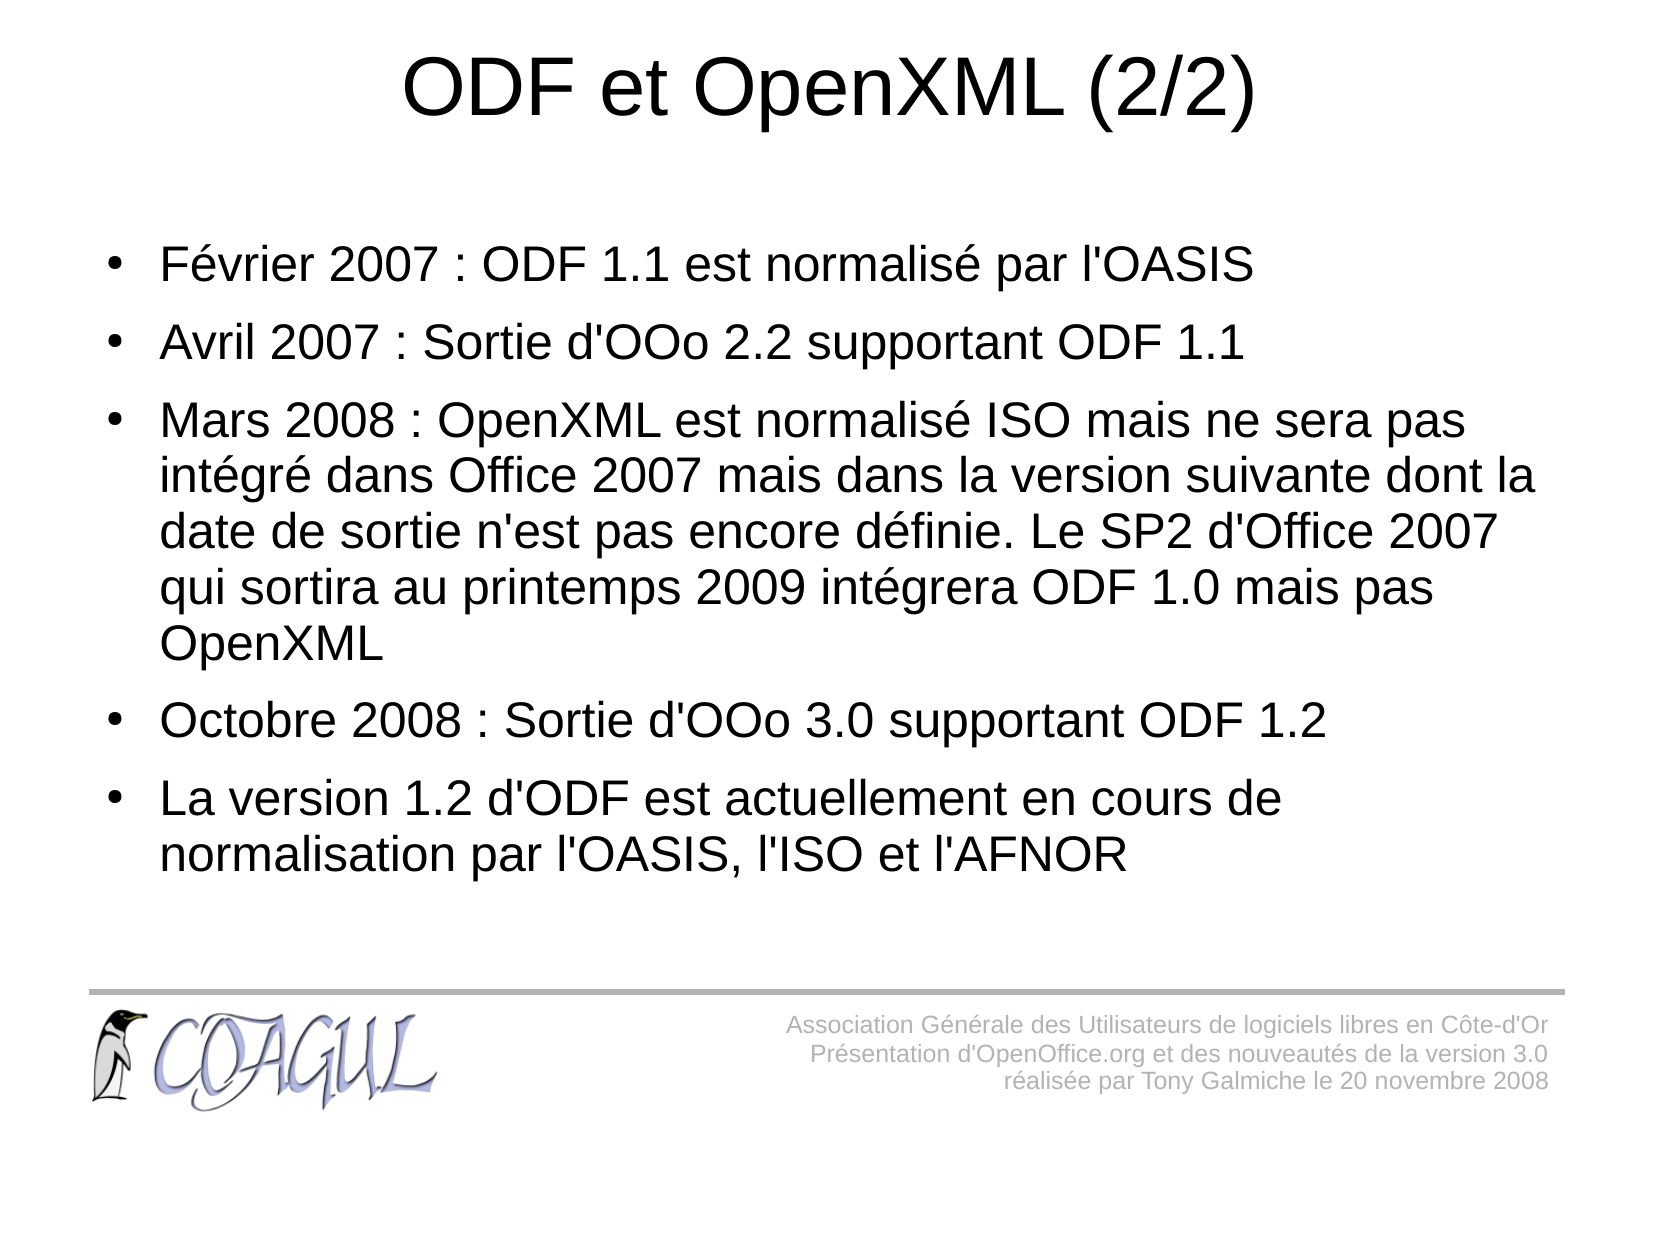

# ODF et OpenXML (2/2)
Février 2007 : ODF 1.1 est normalisé par l'OASIS
Avril 2007 : Sortie d'OOo 2.2 supportant ODF 1.1
Mars 2008 : OpenXML est normalisé ISO mais ne sera pas intégré dans Office 2007 mais dans la version suivante dont la date de sortie n'est pas encore définie. Le SP2 d'Office 2007 qui sortira au printemps 2009 intégrera ODF 1.0 mais pas OpenXML
Octobre 2008 : Sortie d'OOo 3.0 supportant ODF 1.2
La version 1.2 d'ODF est actuellement en cours de normalisation par l'OASIS, l'ISO et l'AFNOR